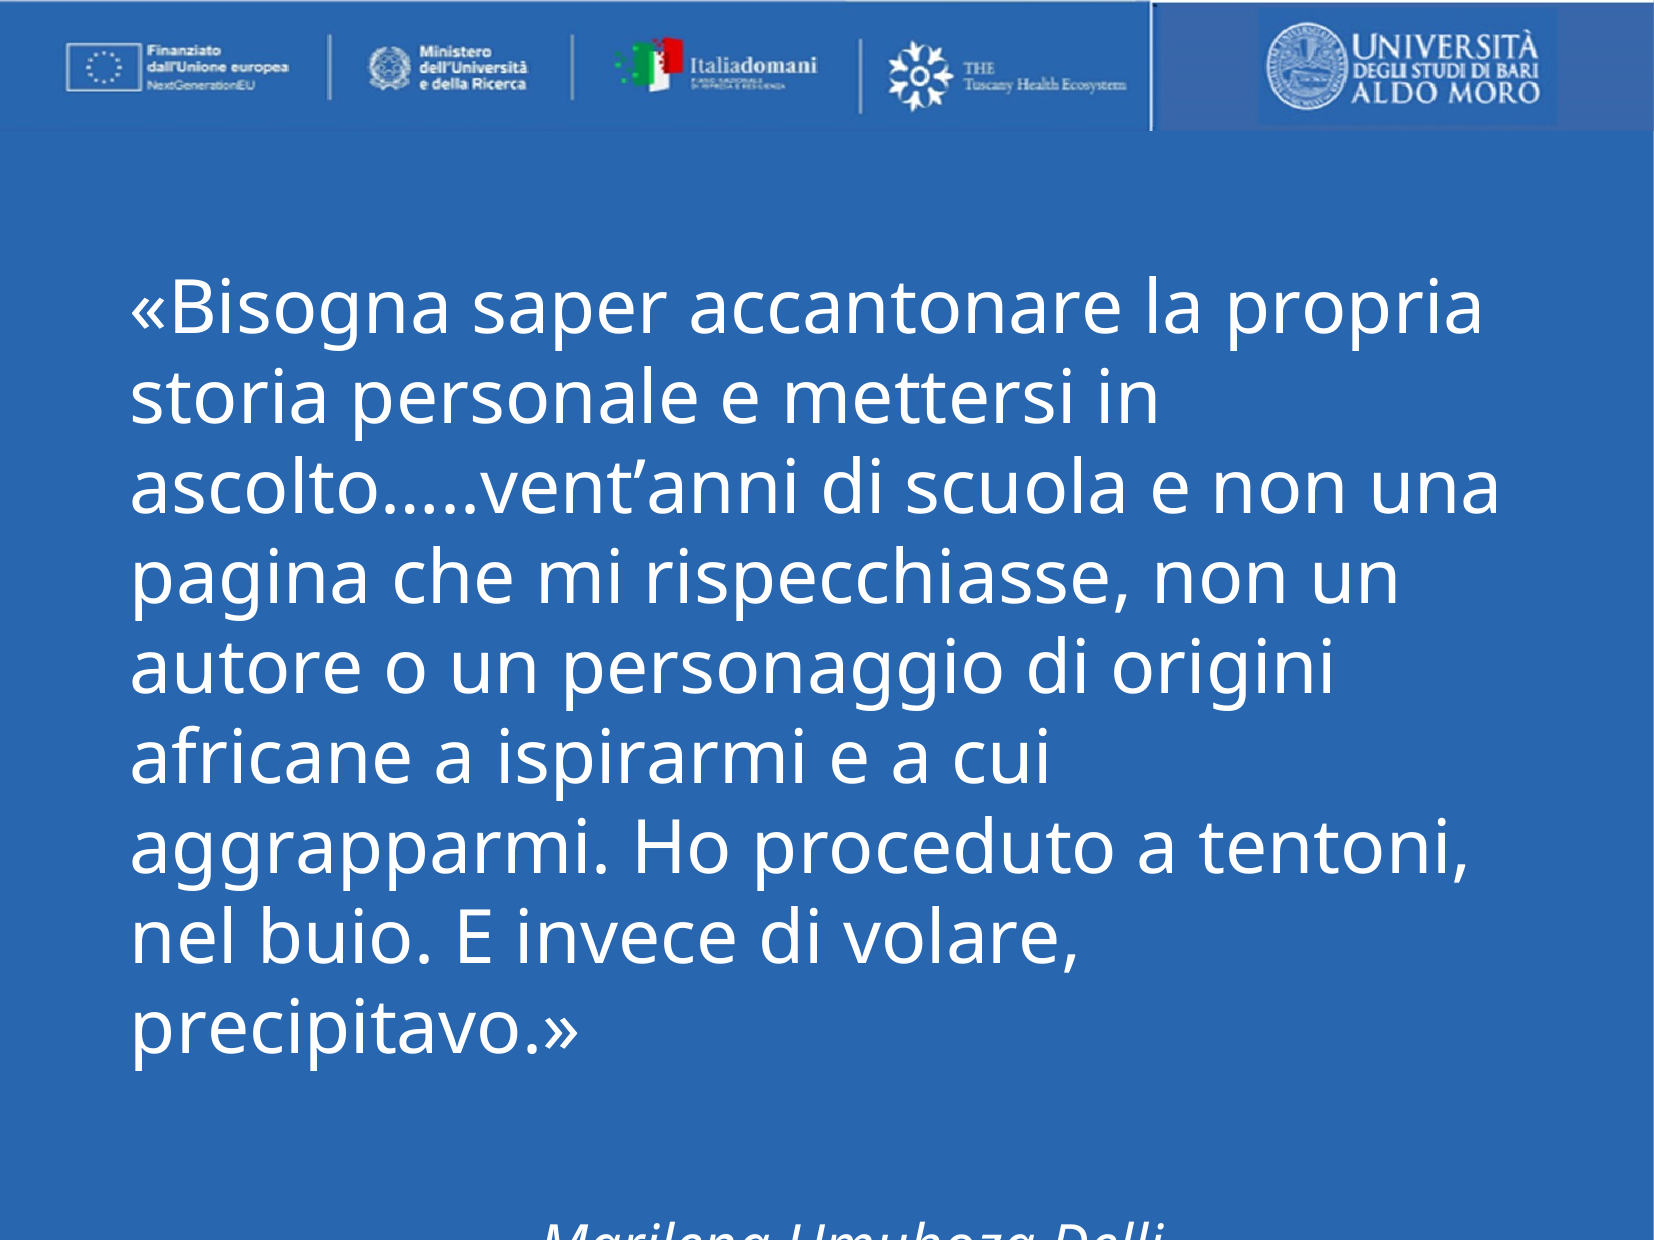

# «Bisogna saper accantonare la propria storia personale e mettersi in ascolto…..vent’anni di scuola e non una pagina che mi rispecchiasse, non un autore o un personaggio di origini africane a ispirarmi e a cui aggrapparmi. Ho proceduto a tentoni, nel buio. E invece di volare, precipitavo.»
					- Marilena Umuhoza Delli -